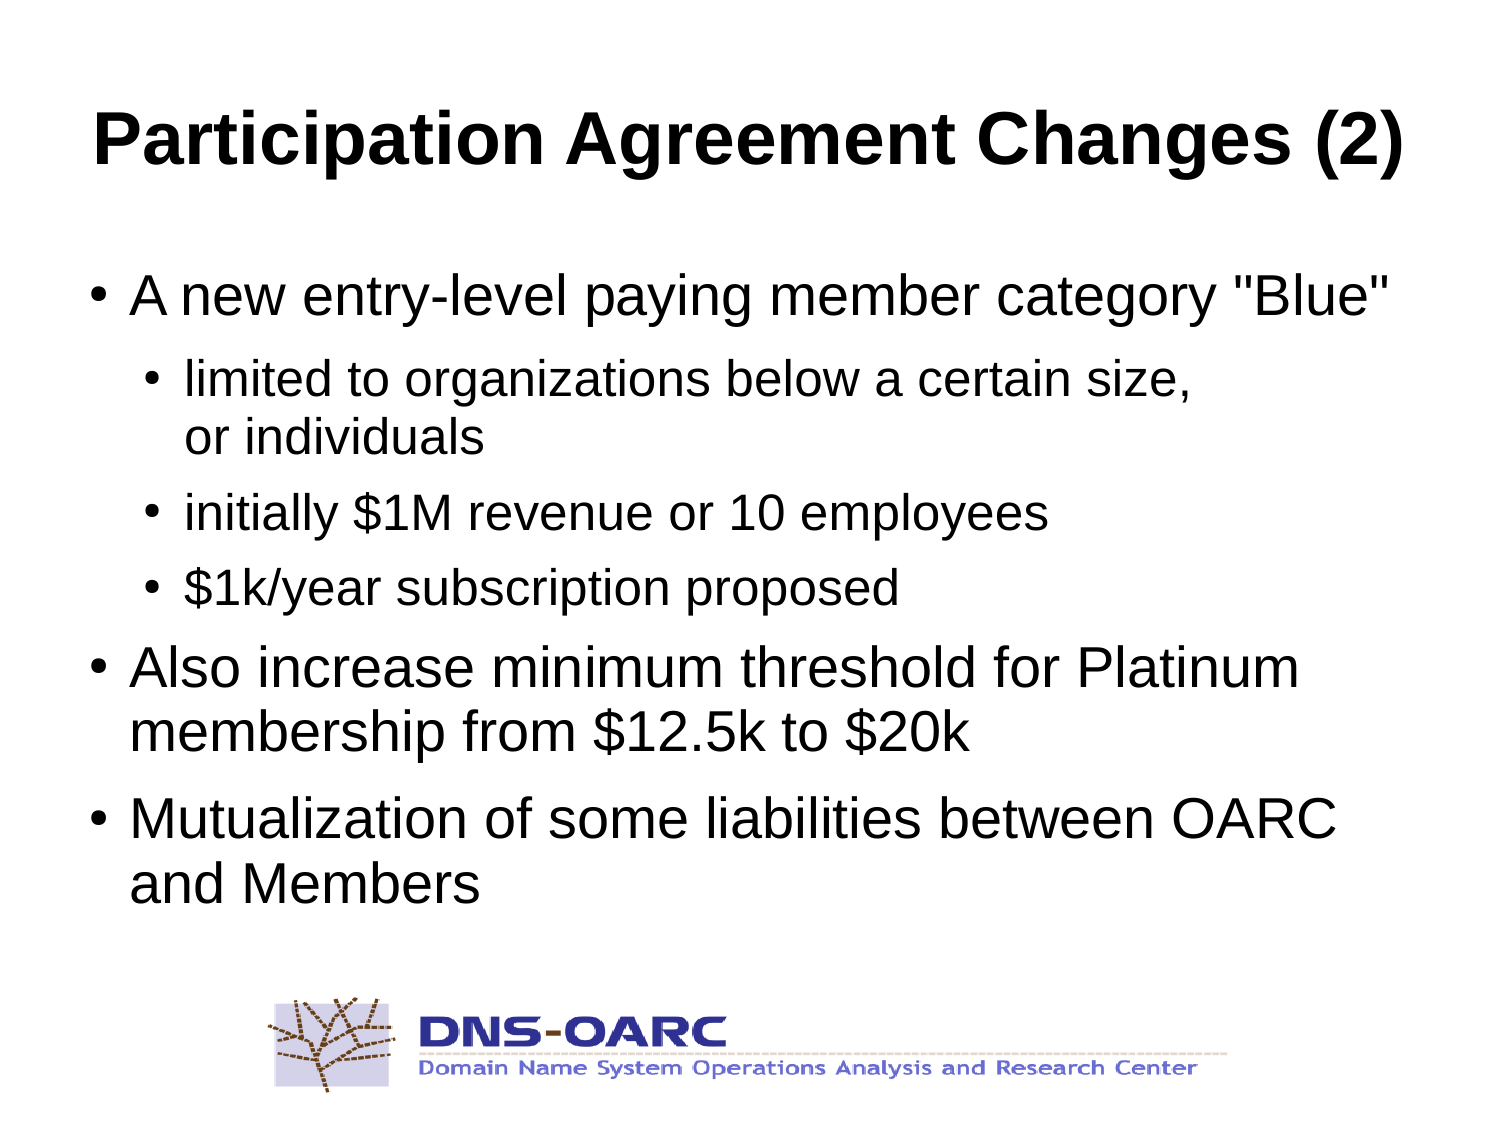

# Participation Agreement Changes (2)
A new entry-level paying member category "Blue"
limited to organizations below a certain size,
or individuals
initially $1M revenue or 10 employees
$1k/year subscription proposed
Also increase minimum threshold for Platinum membership from $12.5k to $20k
Mutualization of some liabilities between OARC and Members